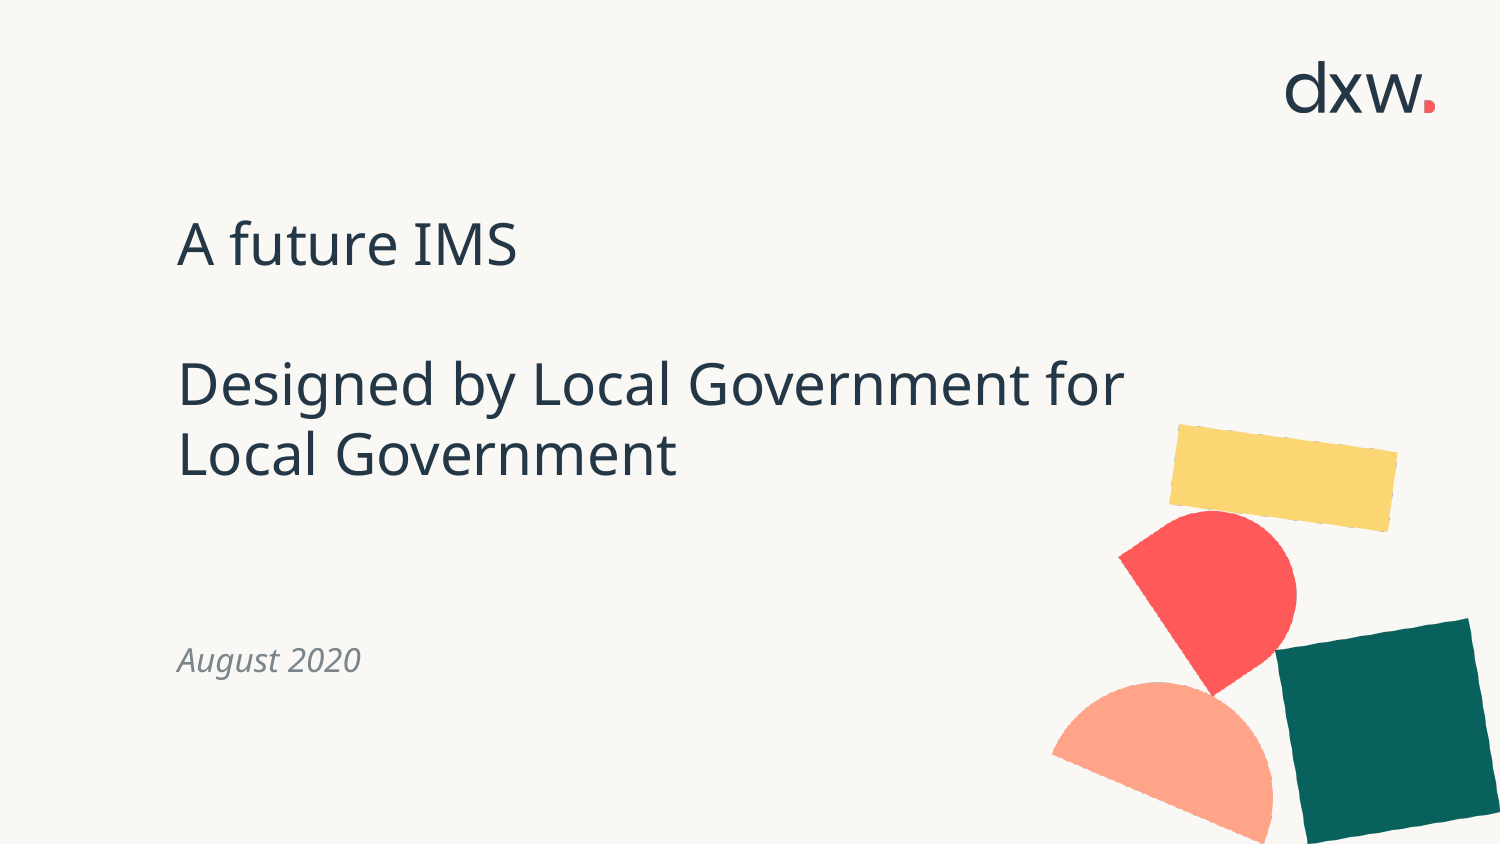

# A future IMS Designed by Local Government for Local Government
August 2020